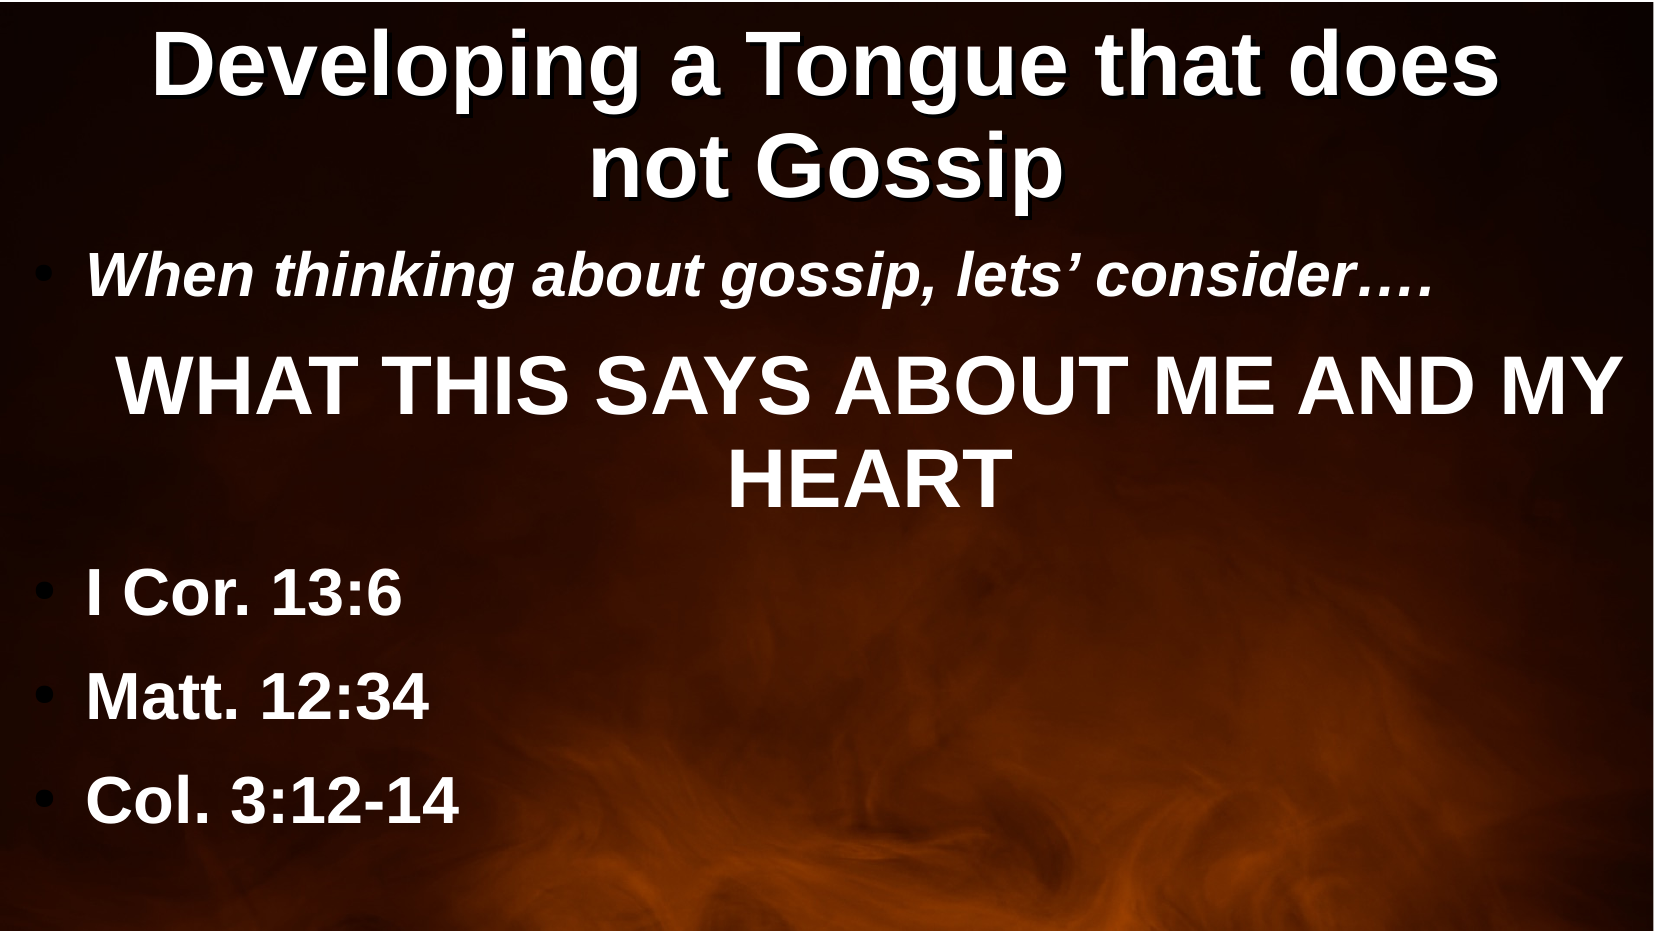

# Developing a Tongue that does not Gossip
When thinking about gossip, lets’ consider….
WHAT THIS SAYS ABOUT ME AND MY HEART
I Cor. 13:6
Matt. 12:34
Col. 3:12-14